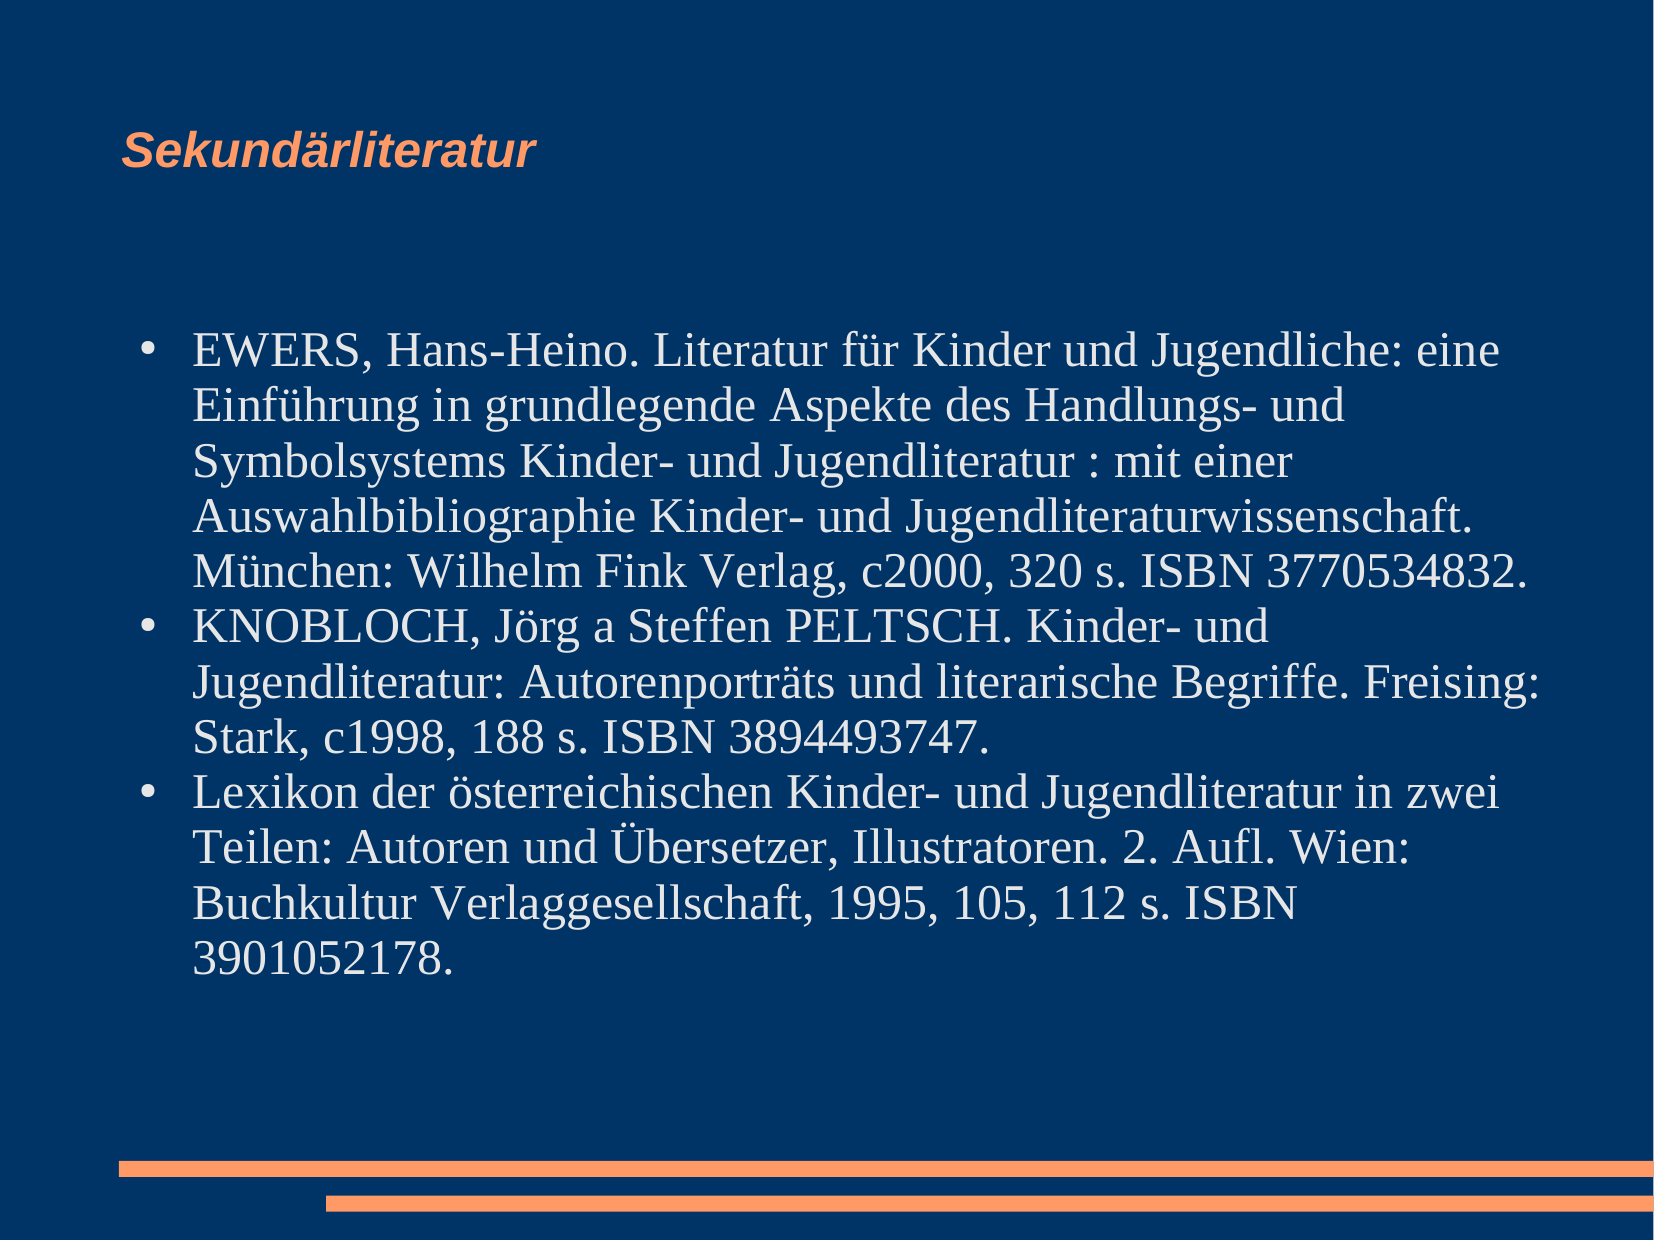

# Sekundärliteratur
EWERS, Hans-Heino. Literatur für Kinder und Jugendliche: eine Einführung in grundlegende Aspekte des Handlungs- und Symbolsystems Kinder- und Jugendliteratur : mit einer Auswahlbibliographie Kinder- und Jugendliteraturwissenschaft. München: Wilhelm Fink Verlag, c2000, 320 s. ISBN 3770534832.
KNOBLOCH, Jörg a Steffen PELTSCH. Kinder- und Jugendliteratur: Autorenporträts und literarische Begriffe. Freising: Stark, c1998, 188 s. ISBN 3894493747.
Lexikon der österreichischen Kinder- und Jugendliteratur in zwei Teilen: Autoren und Übersetzer, Illustratoren. 2. Aufl. Wien: Buchkultur Verlaggesellschaft, 1995, 105, 112 s. ISBN 3901052178.